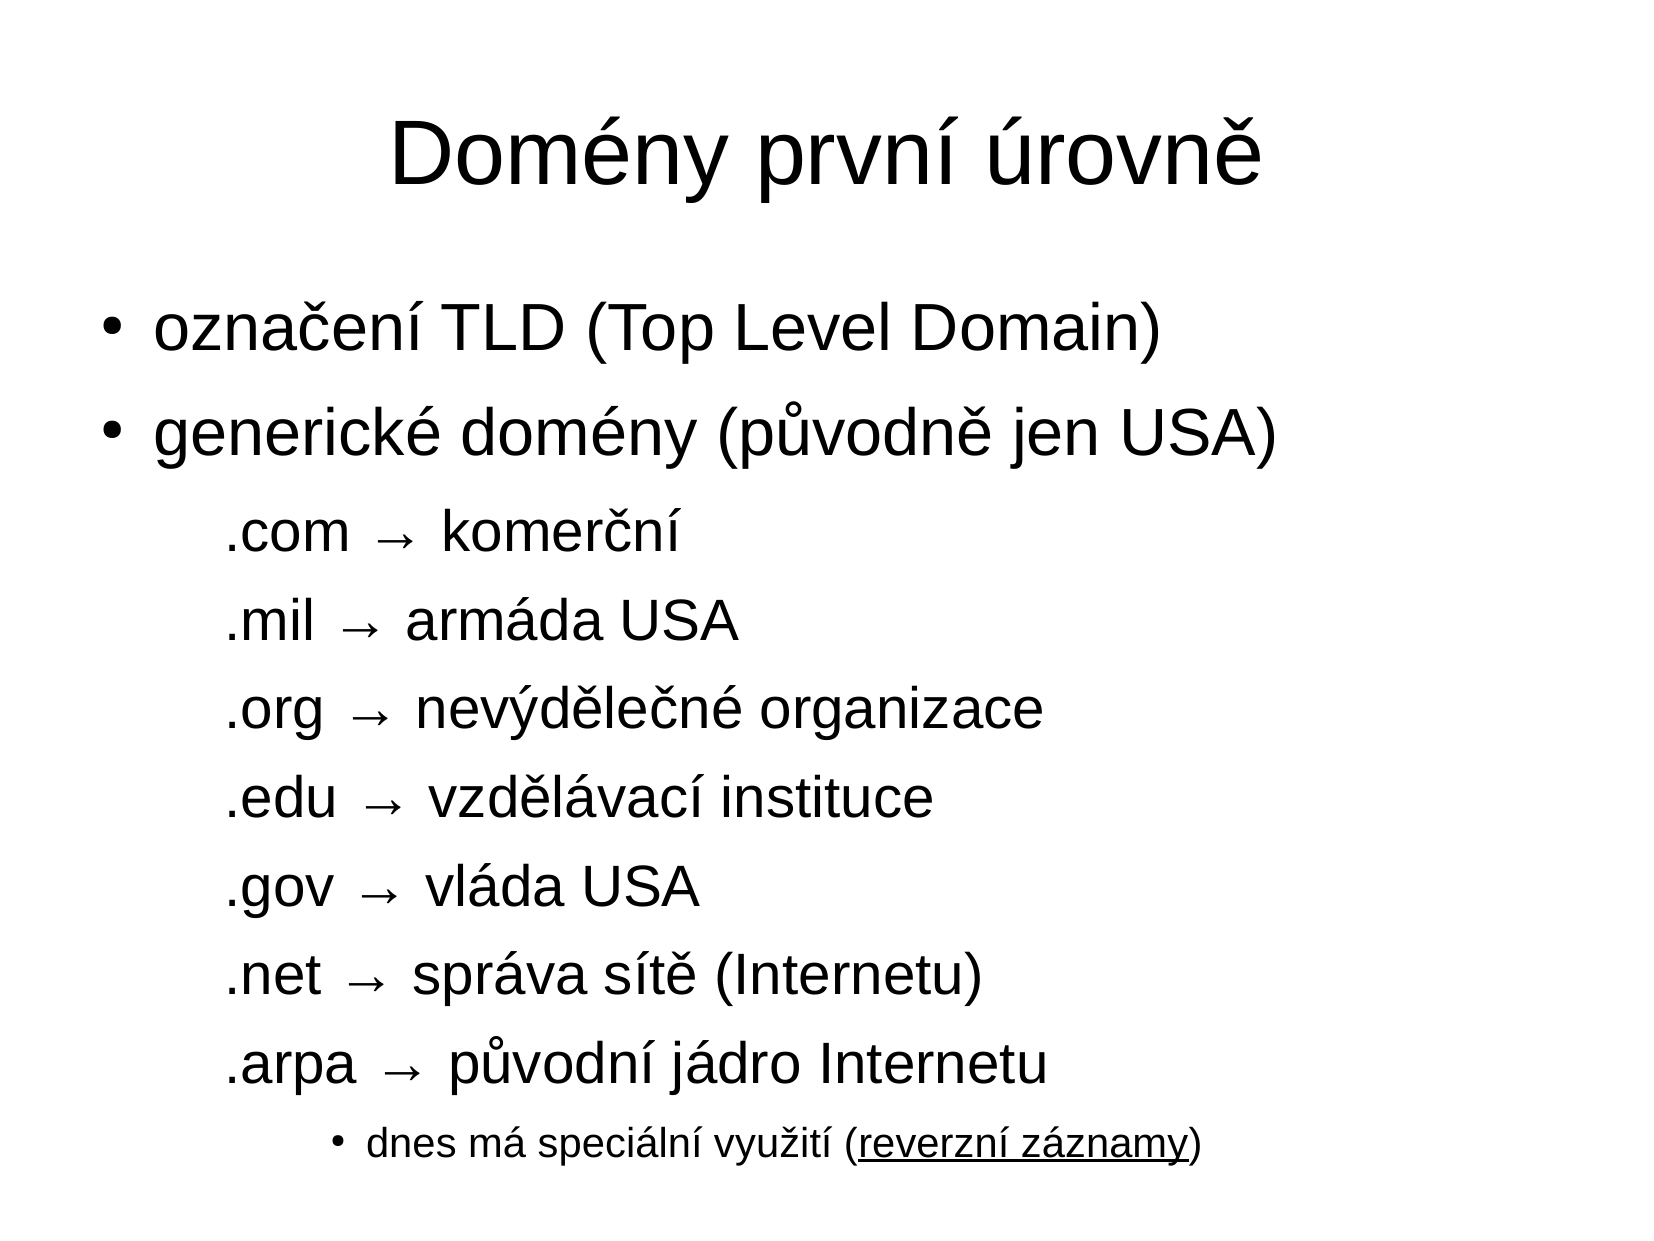

# Domény první úrovně
označení TLD (Top Level Domain)
generické domény (původně jen USA)
.com → komerční
.mil → armáda USA
.org → nevýdělečné organizace
.edu → vzdělávací instituce
.gov → vláda USA
.net → správa sítě (Internetu)
.arpa → původní jádro Internetu
dnes má speciální využití (reverzní záznamy)